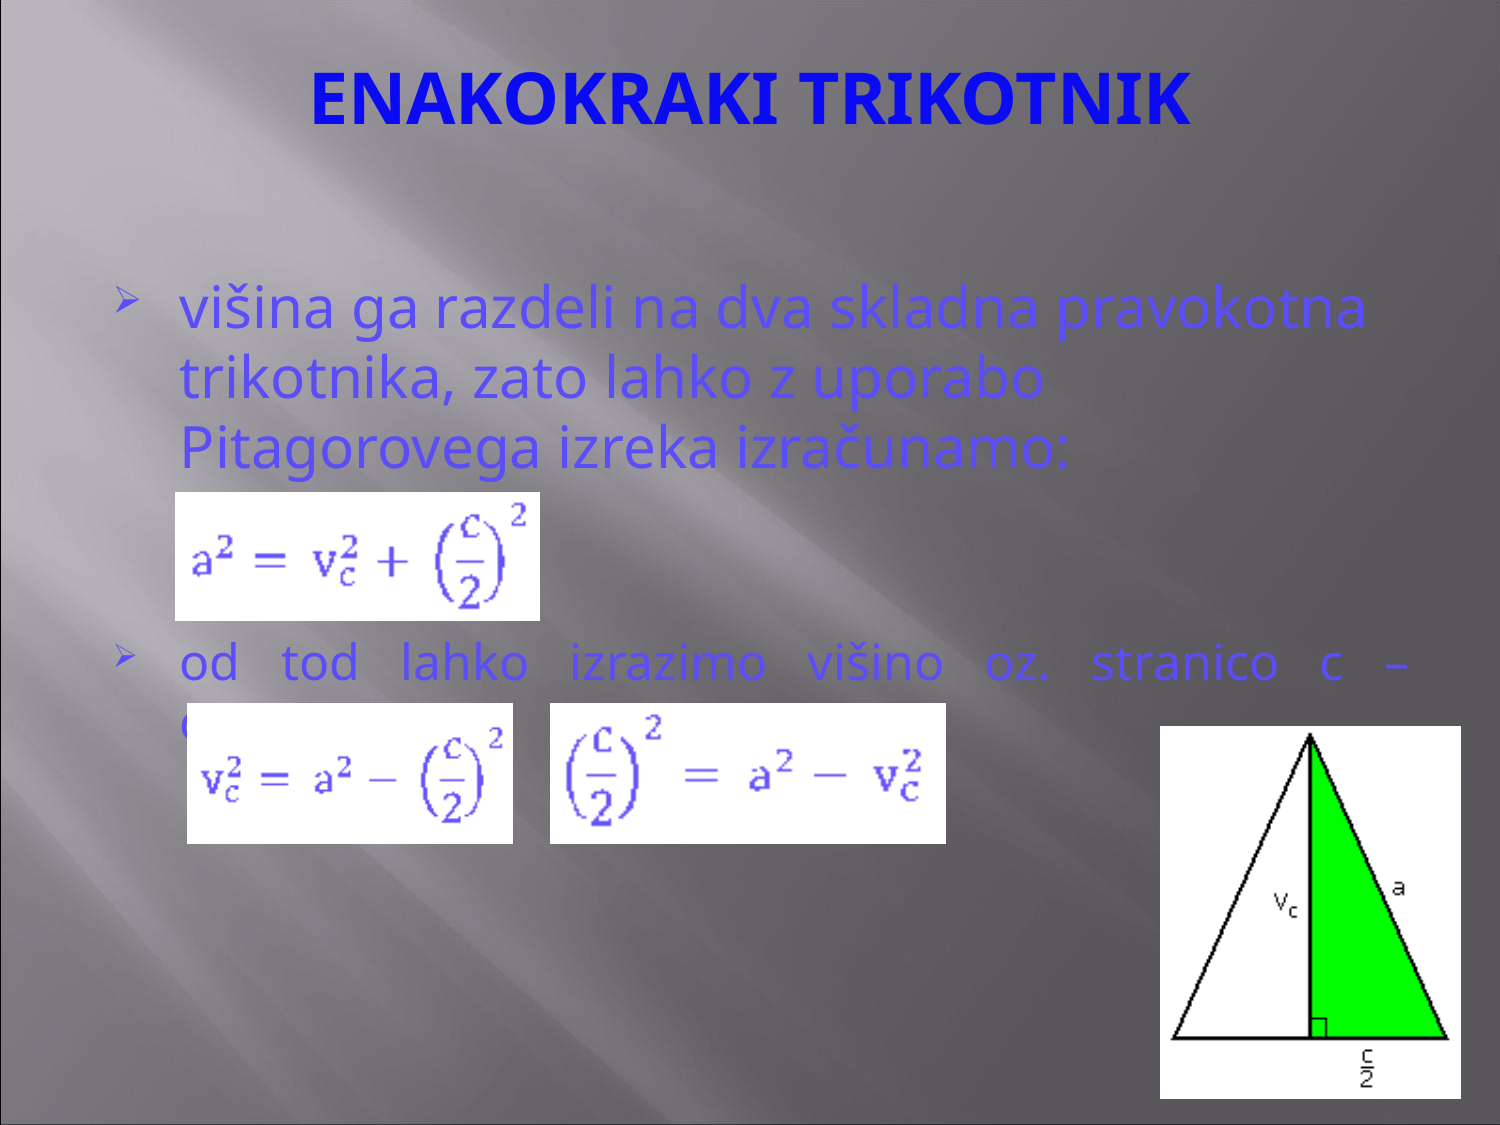

# ENAKOKRAKI TRIKOTNIK
višina ga razdeli na dva skladna pravokotna trikotnika, zato lahko z uporabo Pitagorovega izreka izračunamo:
od tod lahko izrazimo višino oz. stranico c – osnovnico: